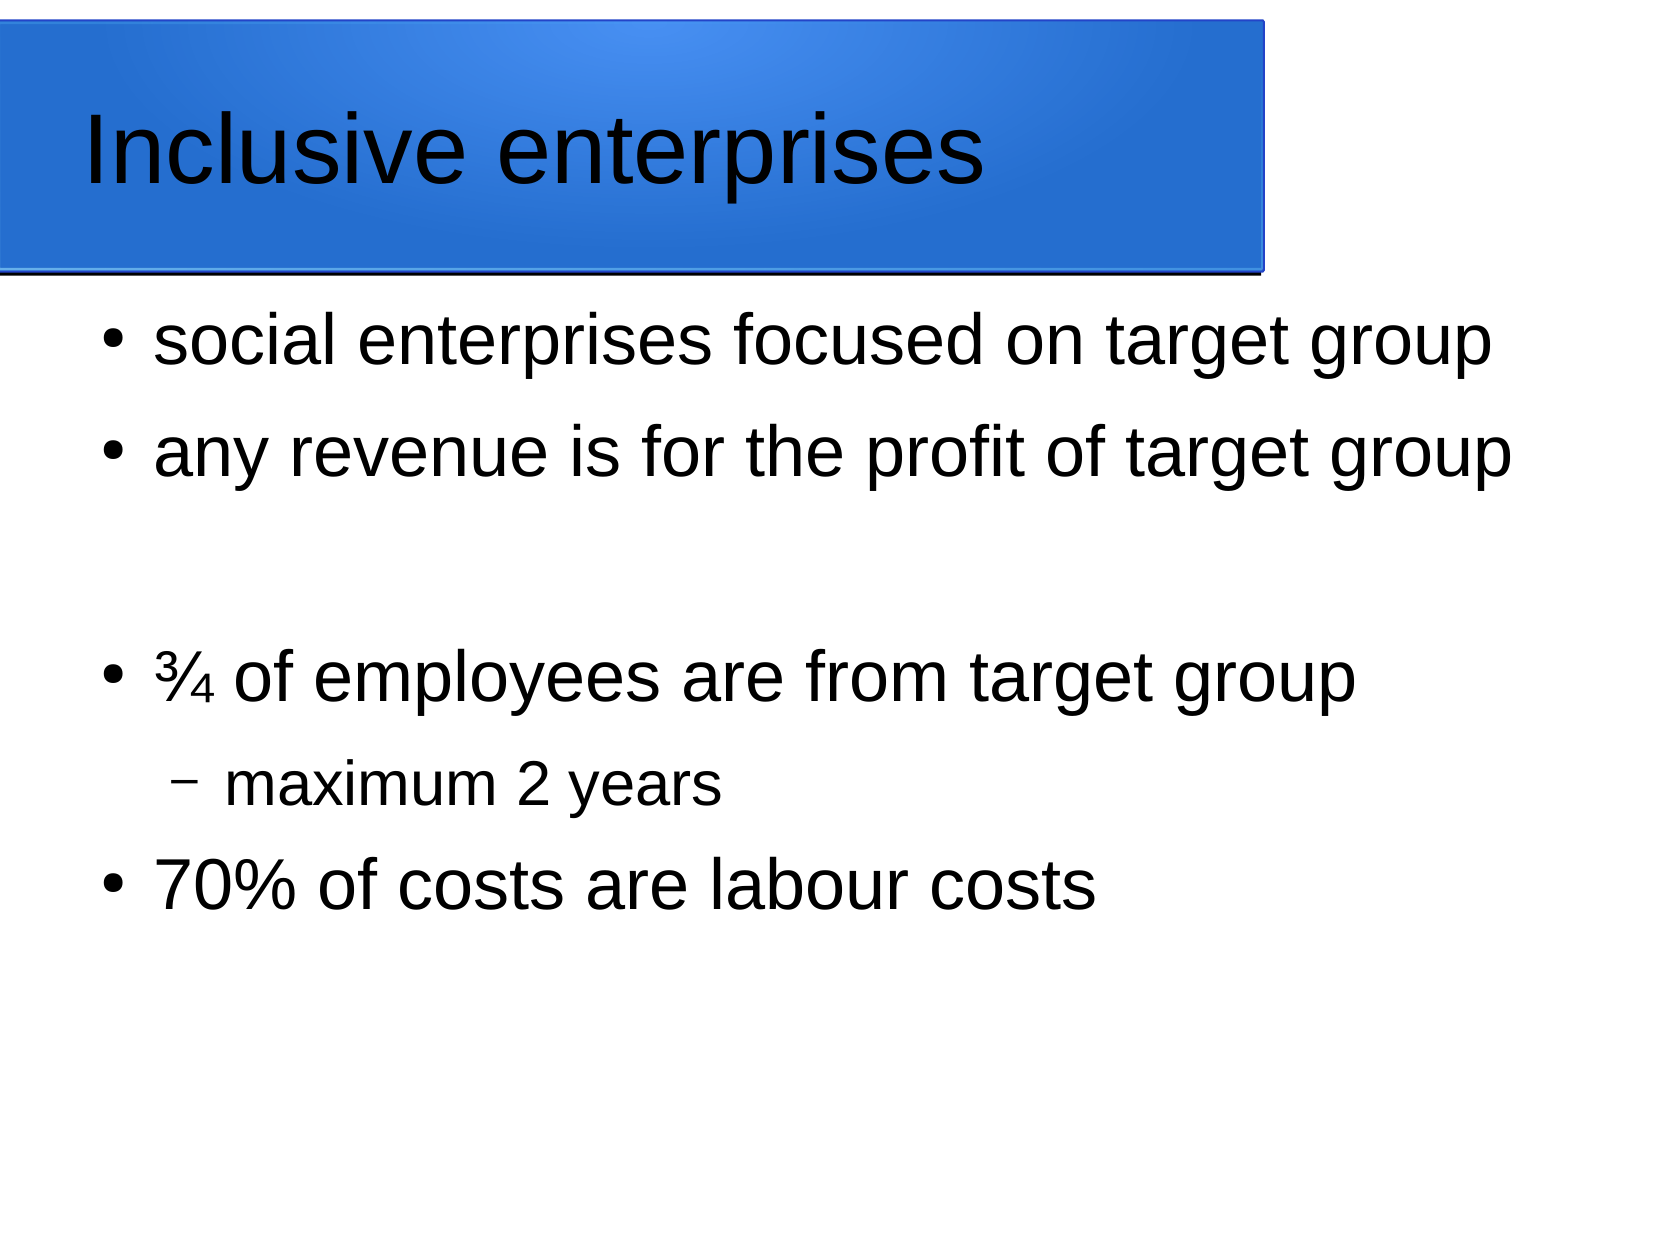

# Inclusive enterprises
social enterprises focused on target group
any revenue is for the profit of target group
¾ of employees are from target group
maximum 2 years
70% of costs are labour costs